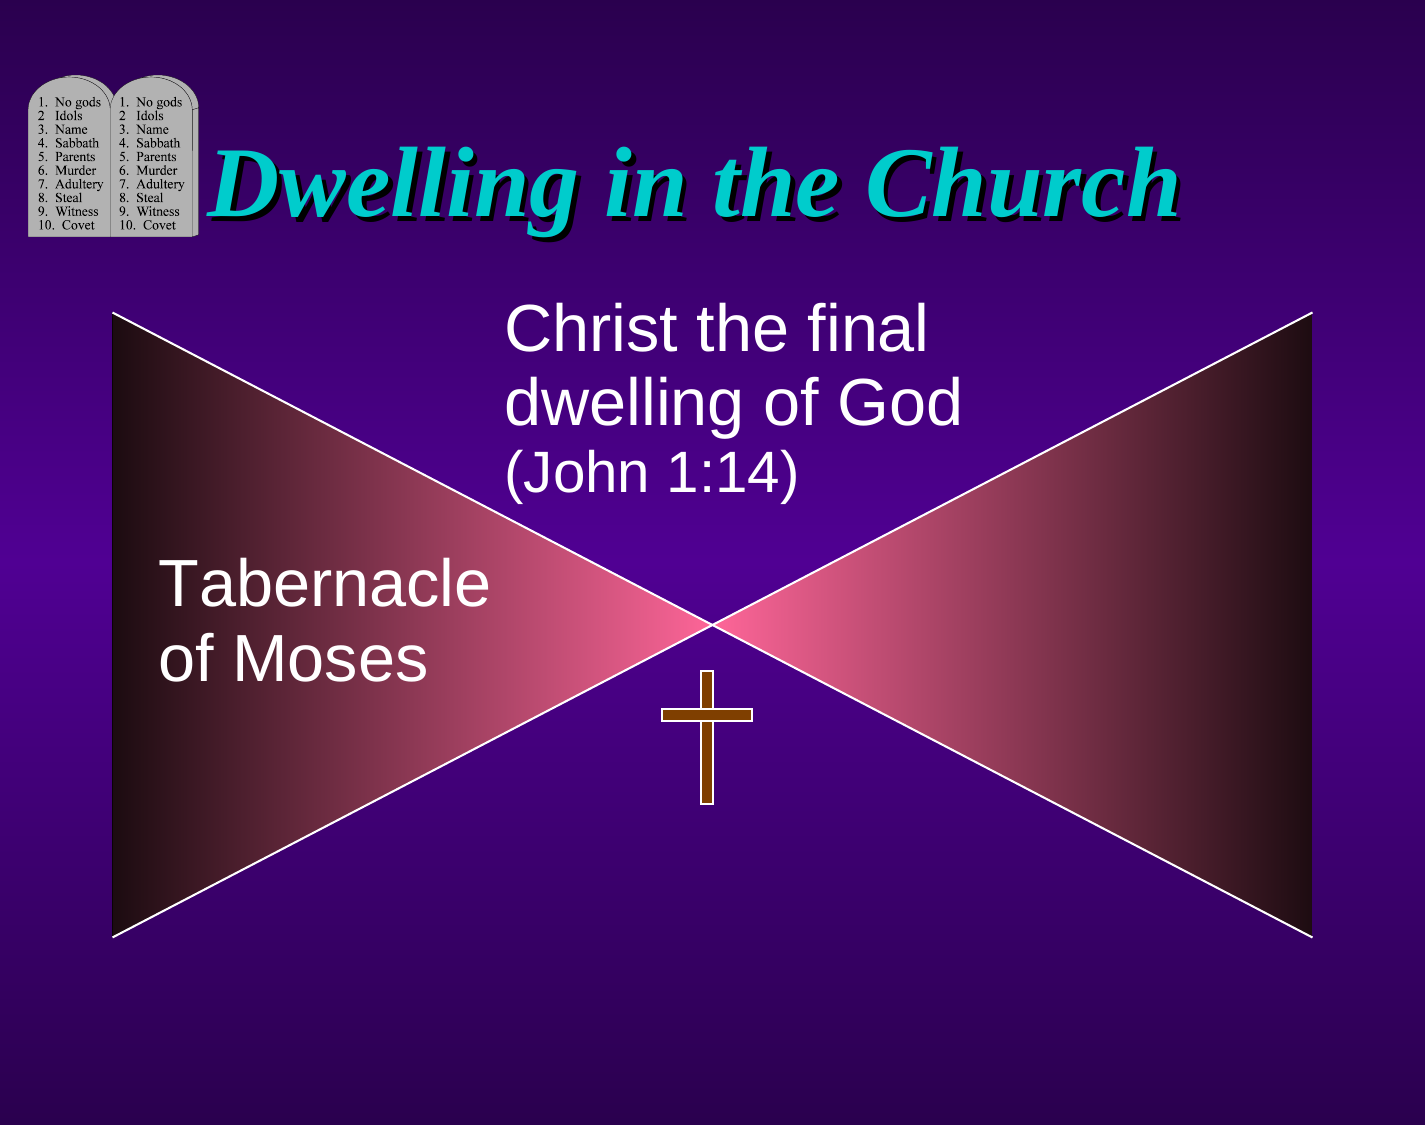

# Dwelling in the Church
Christ the final dwelling of God
(John 1:14)
Tabernacle of Moses